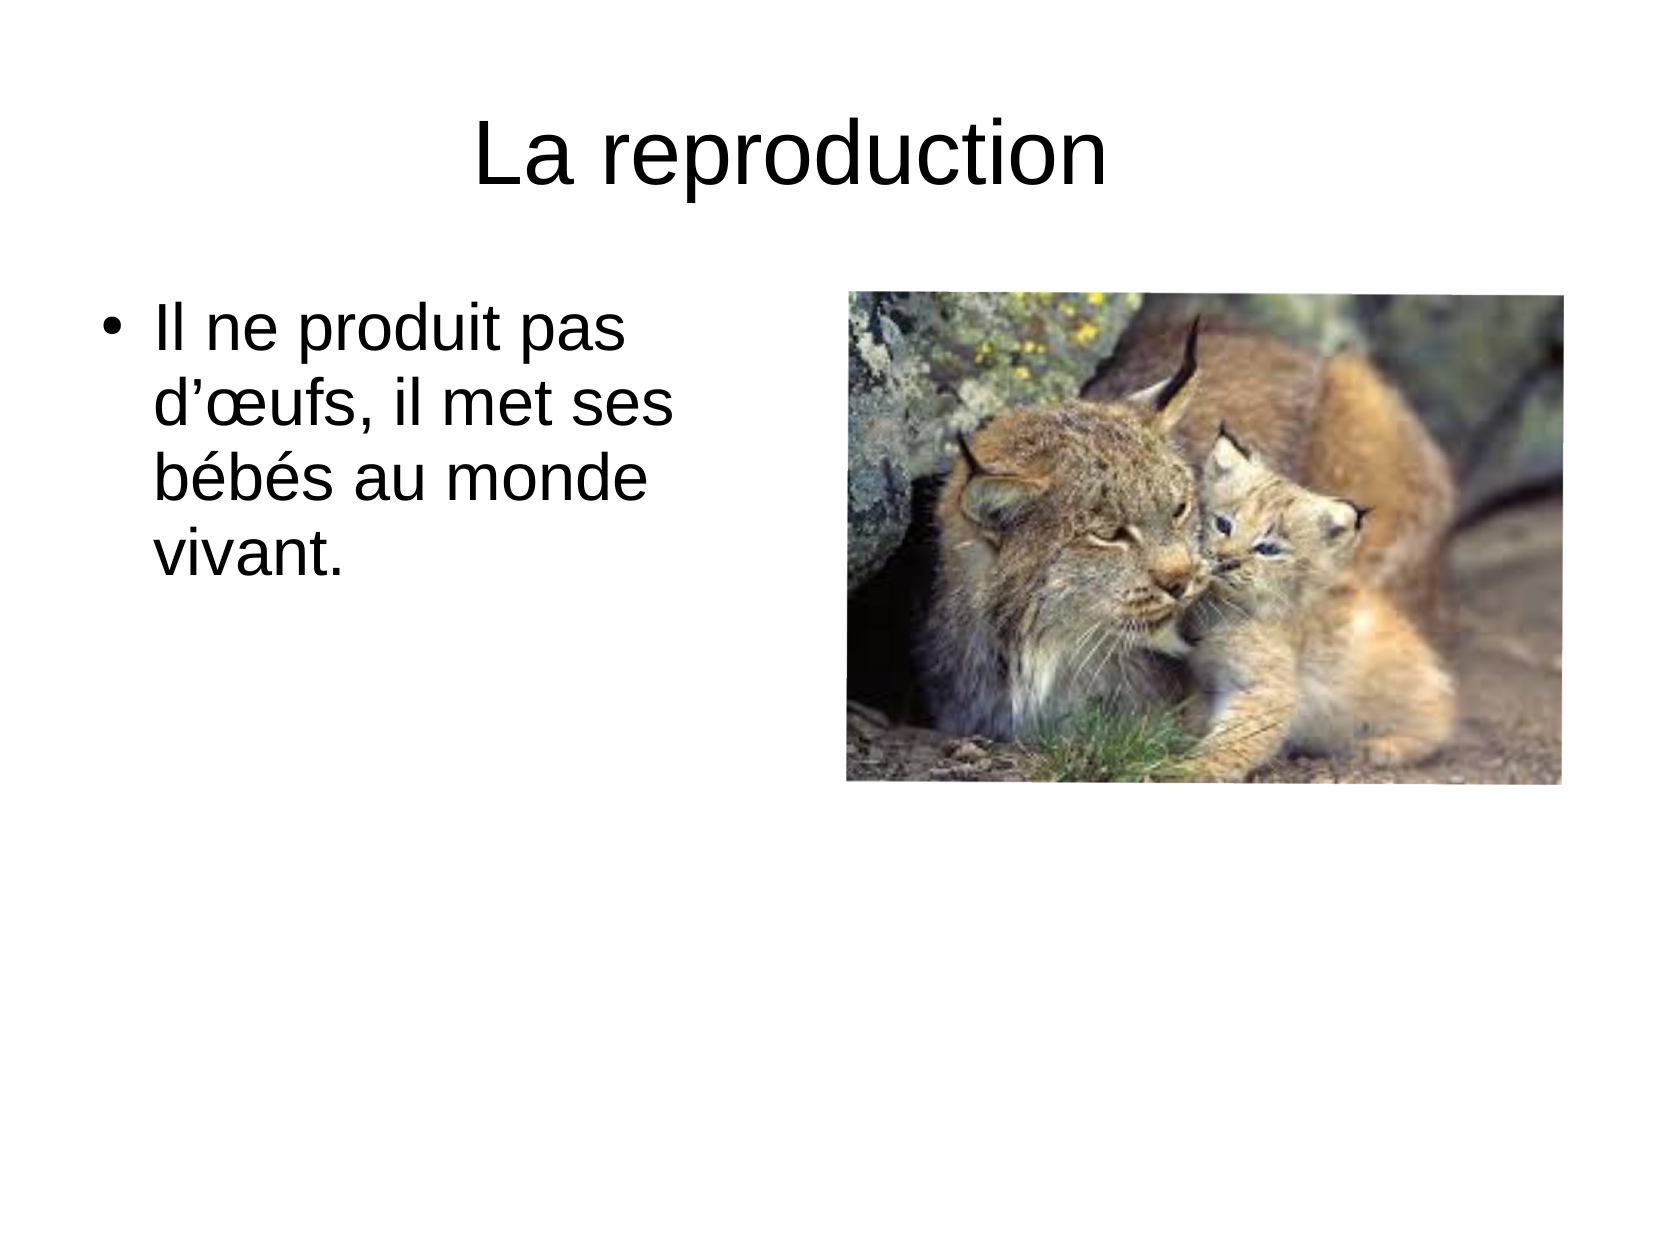

# La reproduction
Il ne produit pas d’œufs, il met ses bébés au monde vivant.